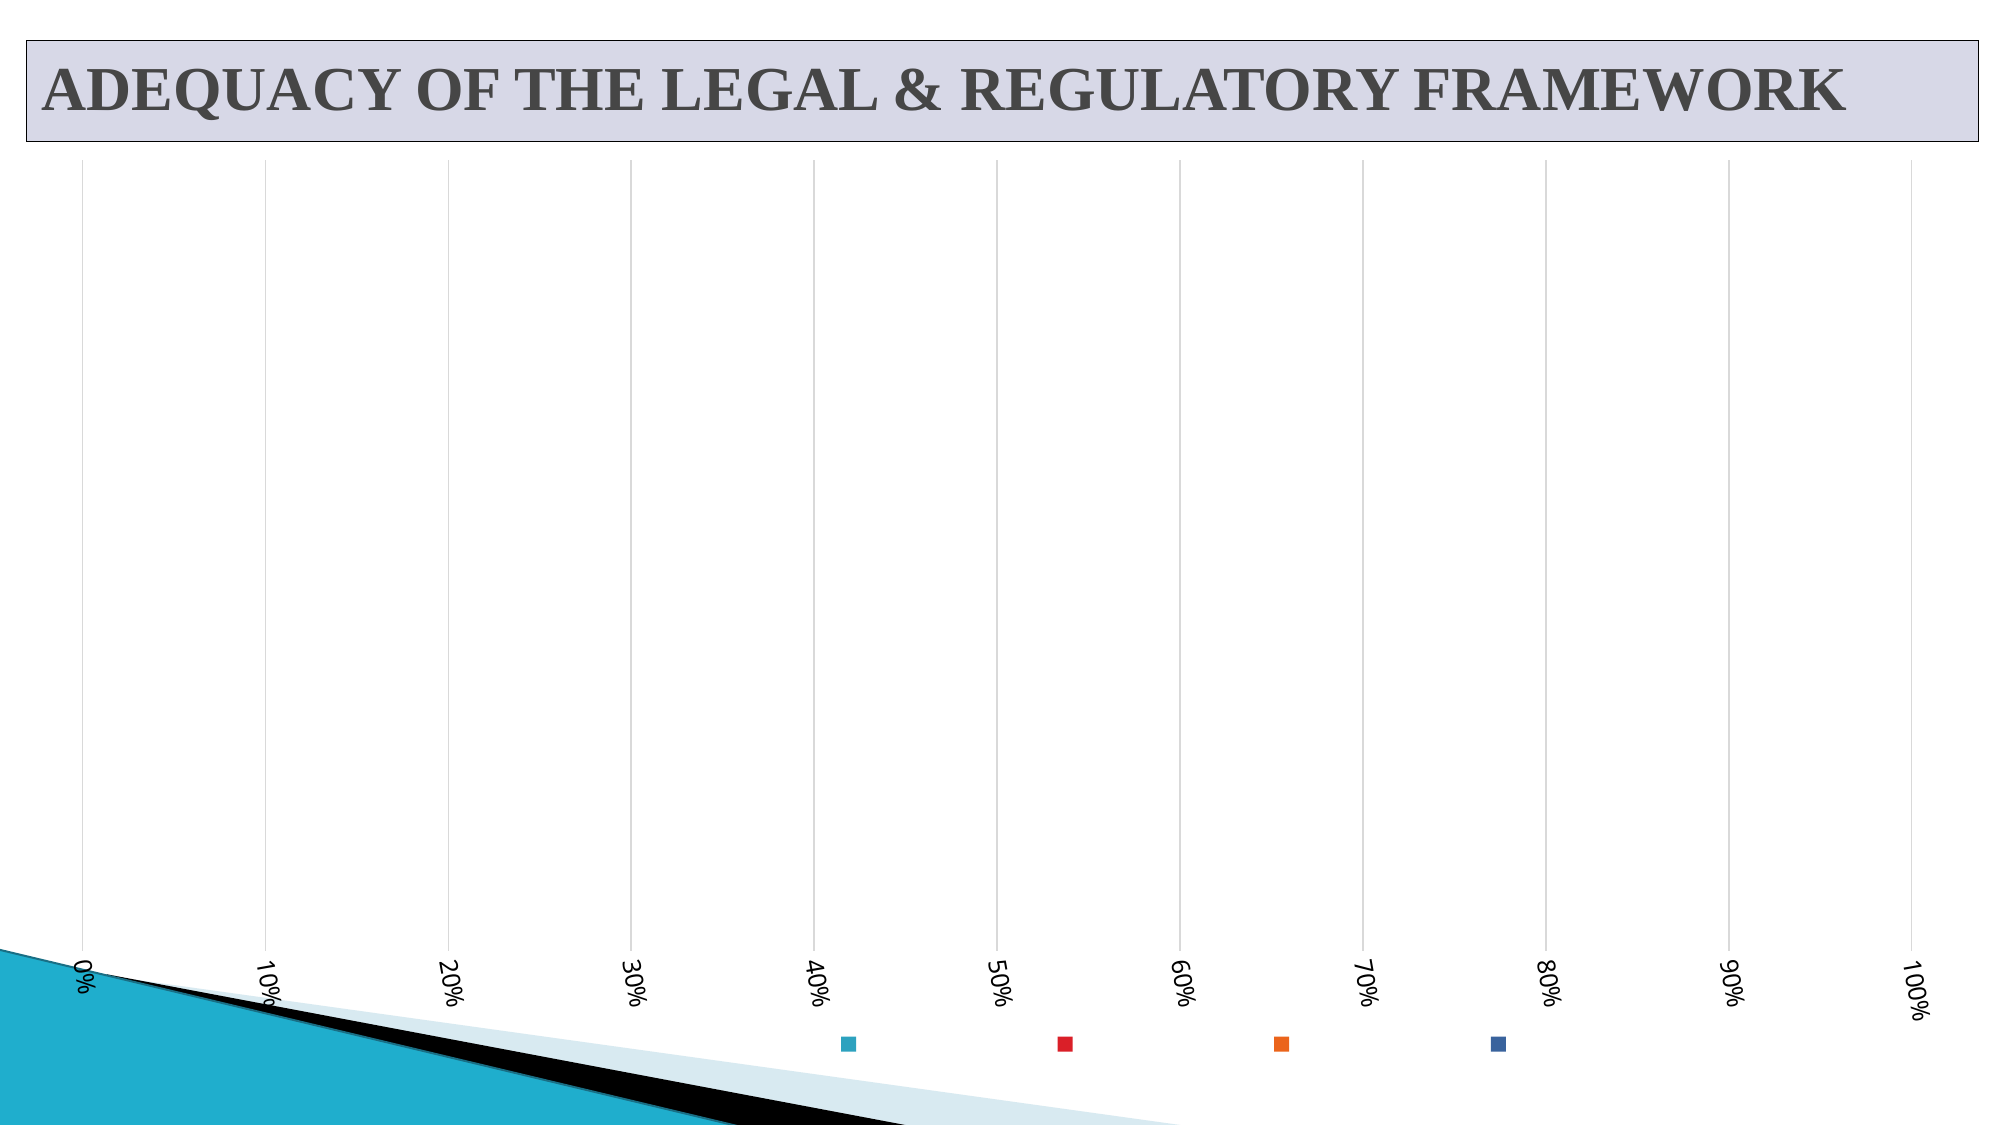

# ADEQUACY OF THE LEGAL & REGULATORY FRAMEWORK
### Chart
| Category | | | | |
|---|---|---|---|---|